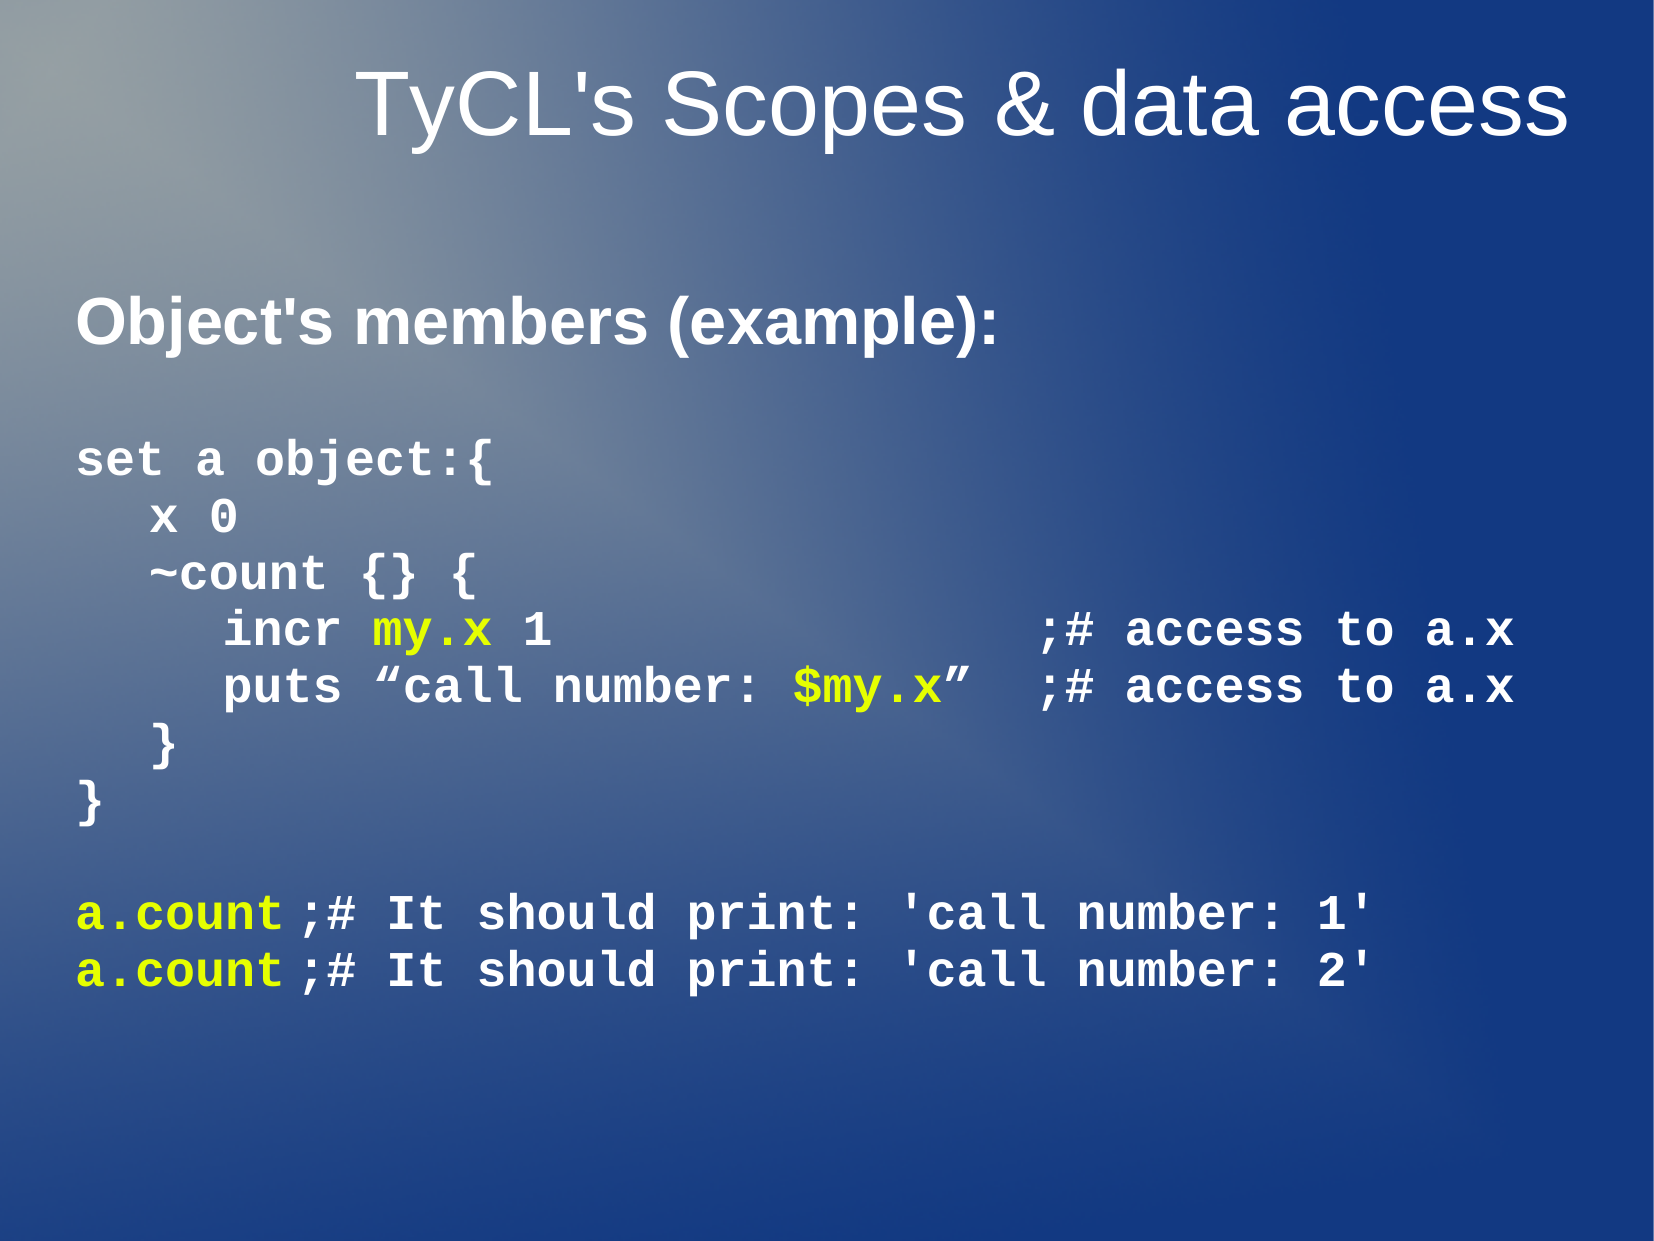

TyCL's Scopes & data access
# Object's members (example):
set a object:{
	x 0
	~count {} {
		incr my.x 1							;# access to a.x
		puts “call number: $my.x”	;# access to a.x
	}
}
a.count	;# It should print: 'call number: 1'
a.count	;# It should print: 'call number: 2'